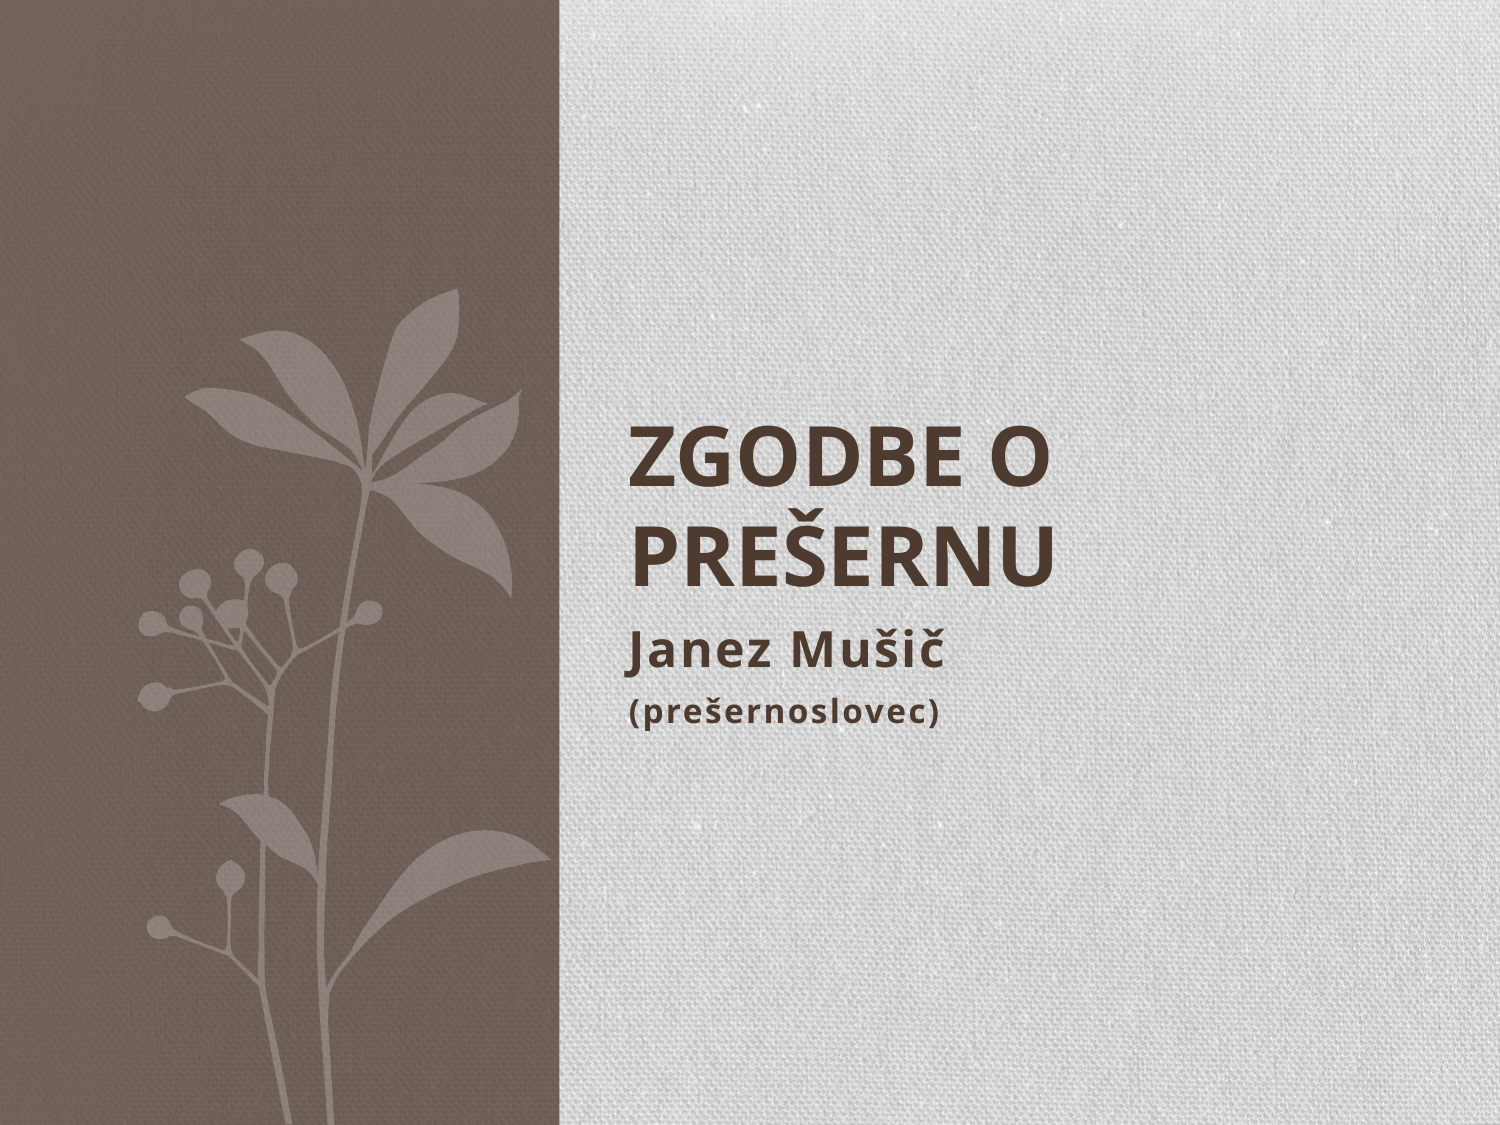

ZGODBE O PREŠERNU
# Janez Mušič
(prešernoslovec)